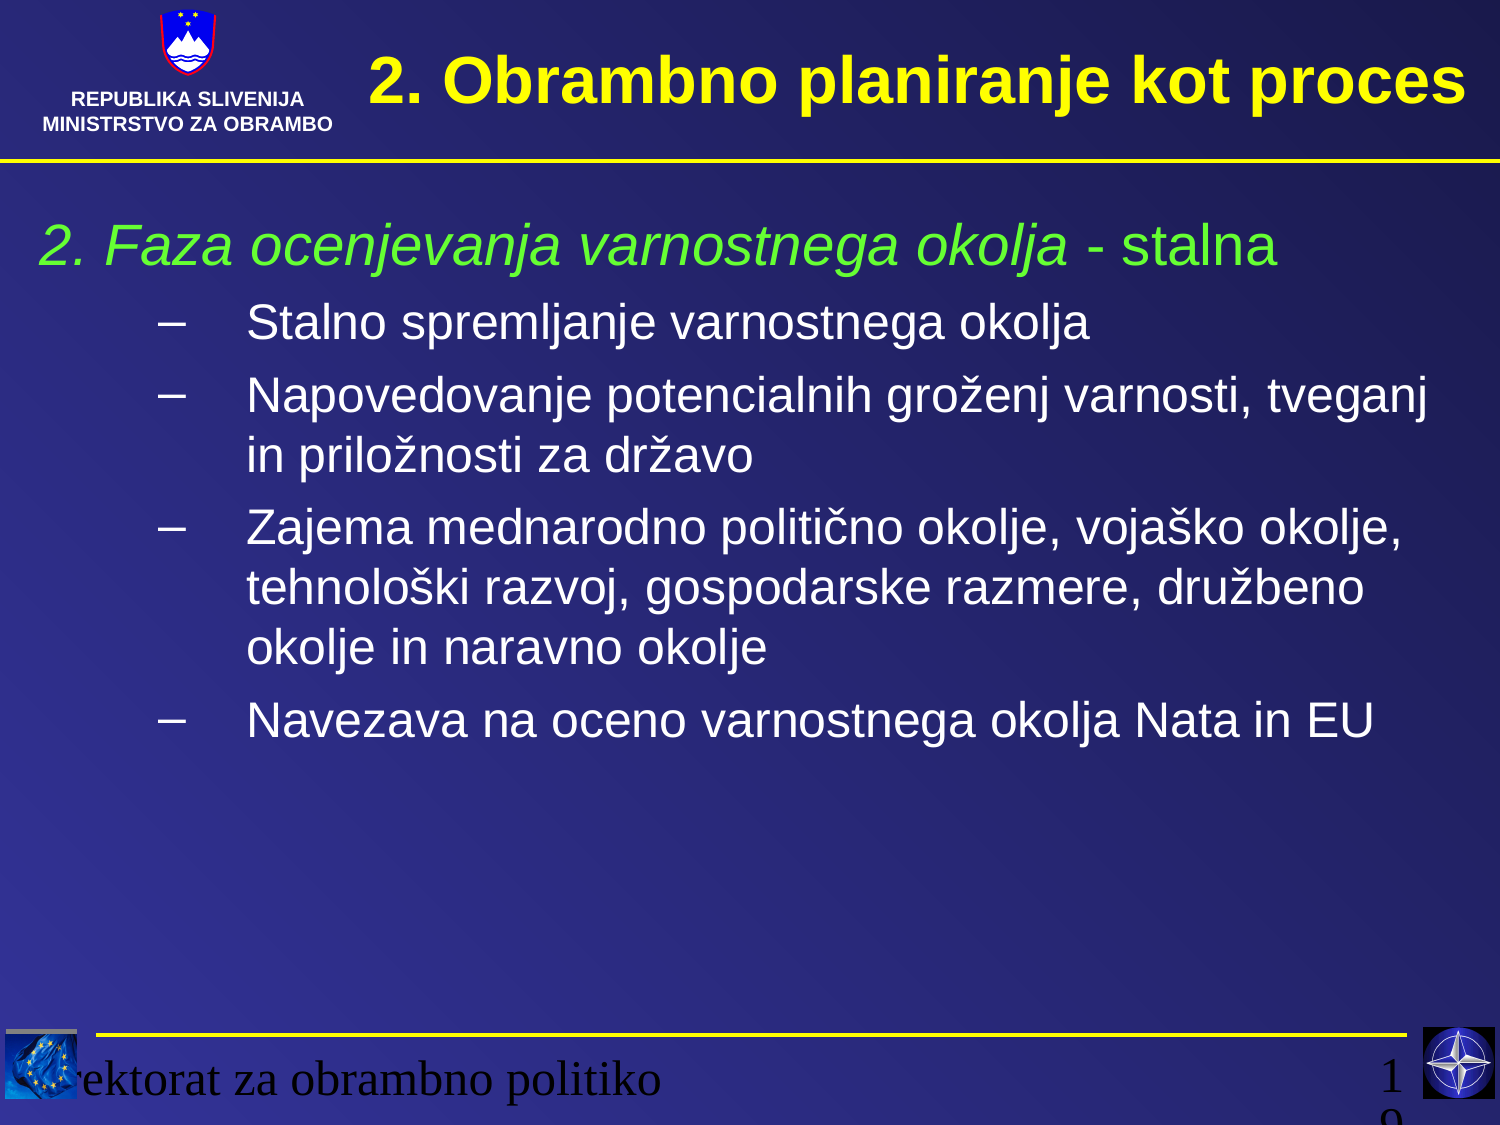

# 2. Obrambno planiranje kot proces
2. Faza ocenjevanja varnostnega okolja - stalna
Stalno spremljanje varnostnega okolja
Napovedovanje potencialnih groženj varnosti, tveganj in priložnosti za državo
Zajema mednarodno politično okolje, vojaško okolje, tehnološki razvoj, gospodarske razmere, družbeno okolje in naravno okolje
Navezava na oceno varnostnega okolja Nata in EU
19
Direktorat za obrambno politiko